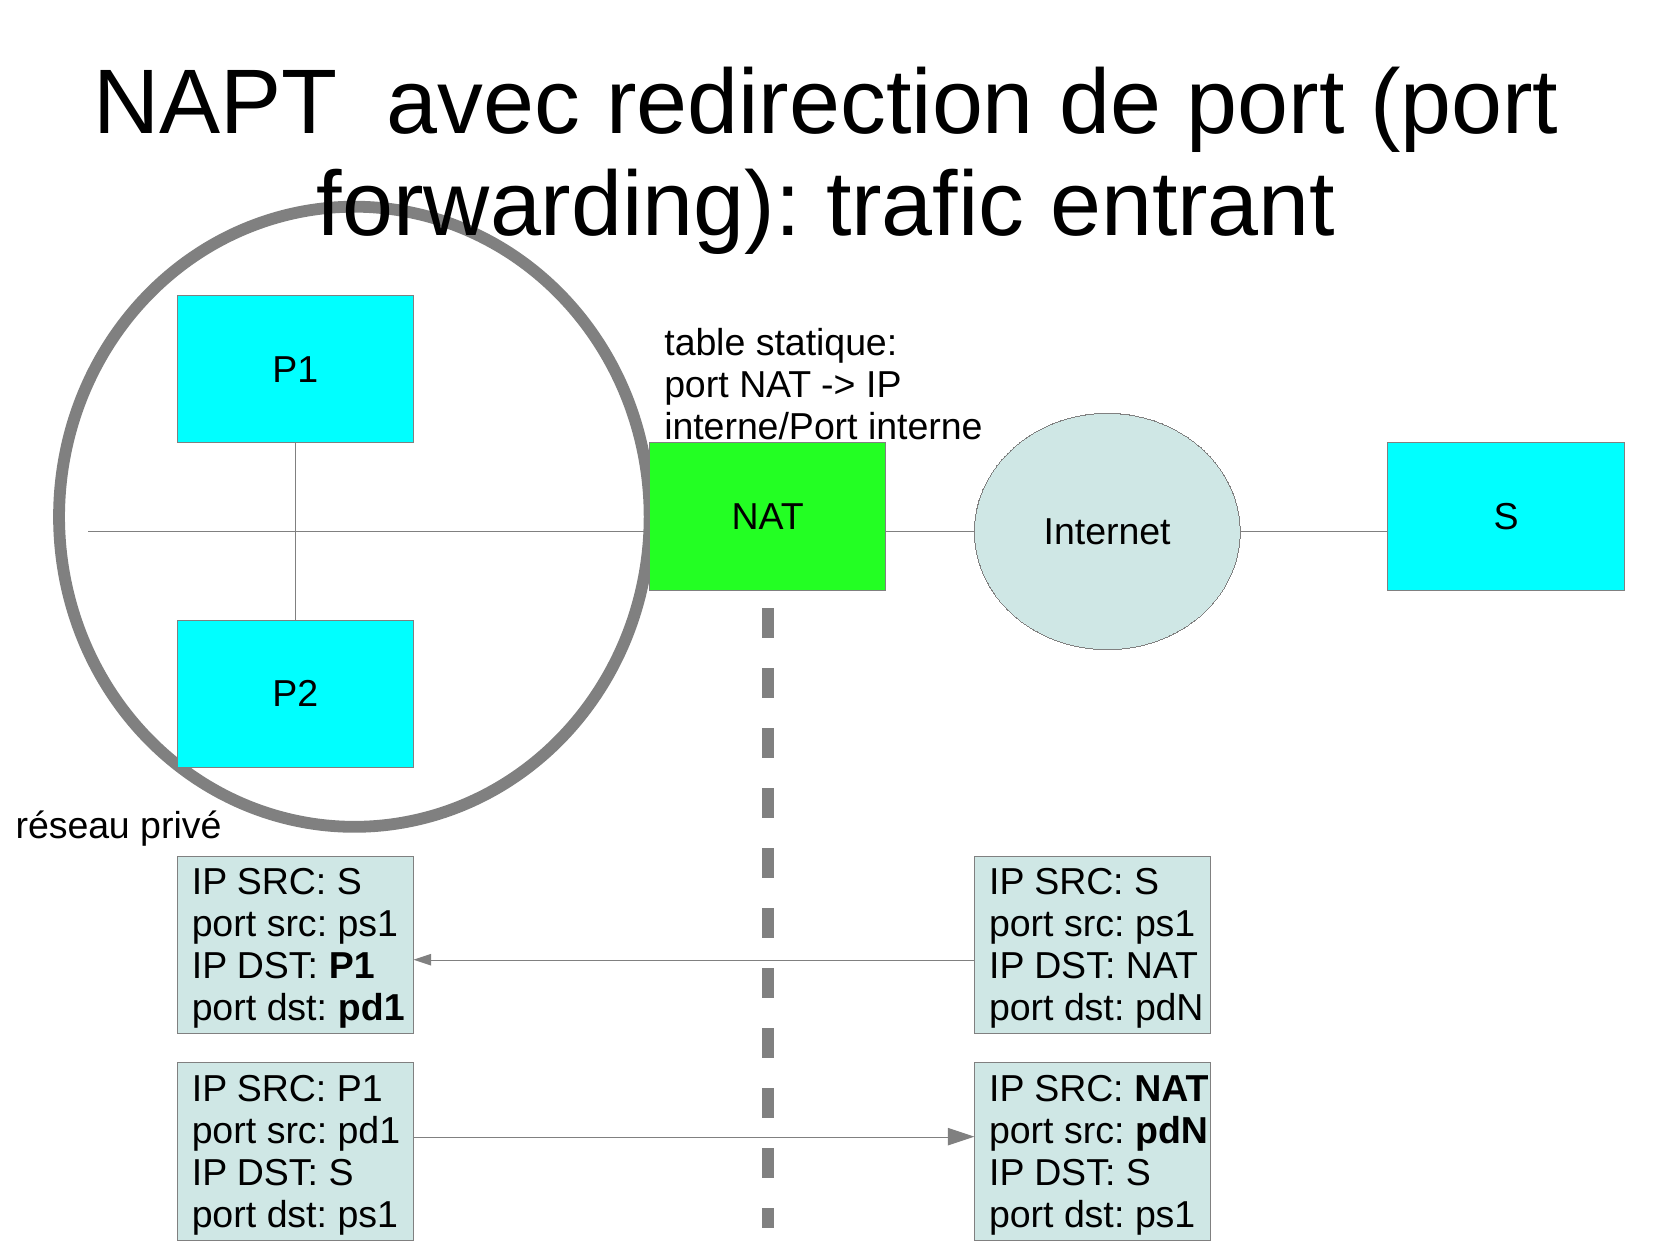

# NAPT avec redirection de port (port forwarding): trafic entrant
P1
table statique:
port NAT -> IP interne/Port interne
Internet
NAT
S
P2
réseau privé
IP SRC: S
port src: ps1
IP DST: P1
port dst: pd1
IP SRC: S
port src: ps1
IP DST: NAT
port dst: pdN
IP SRC: P1
port src: pd1
IP DST: S
port dst: ps1
IP SRC: NAT
port src: pdN
IP DST: S
port dst: ps1